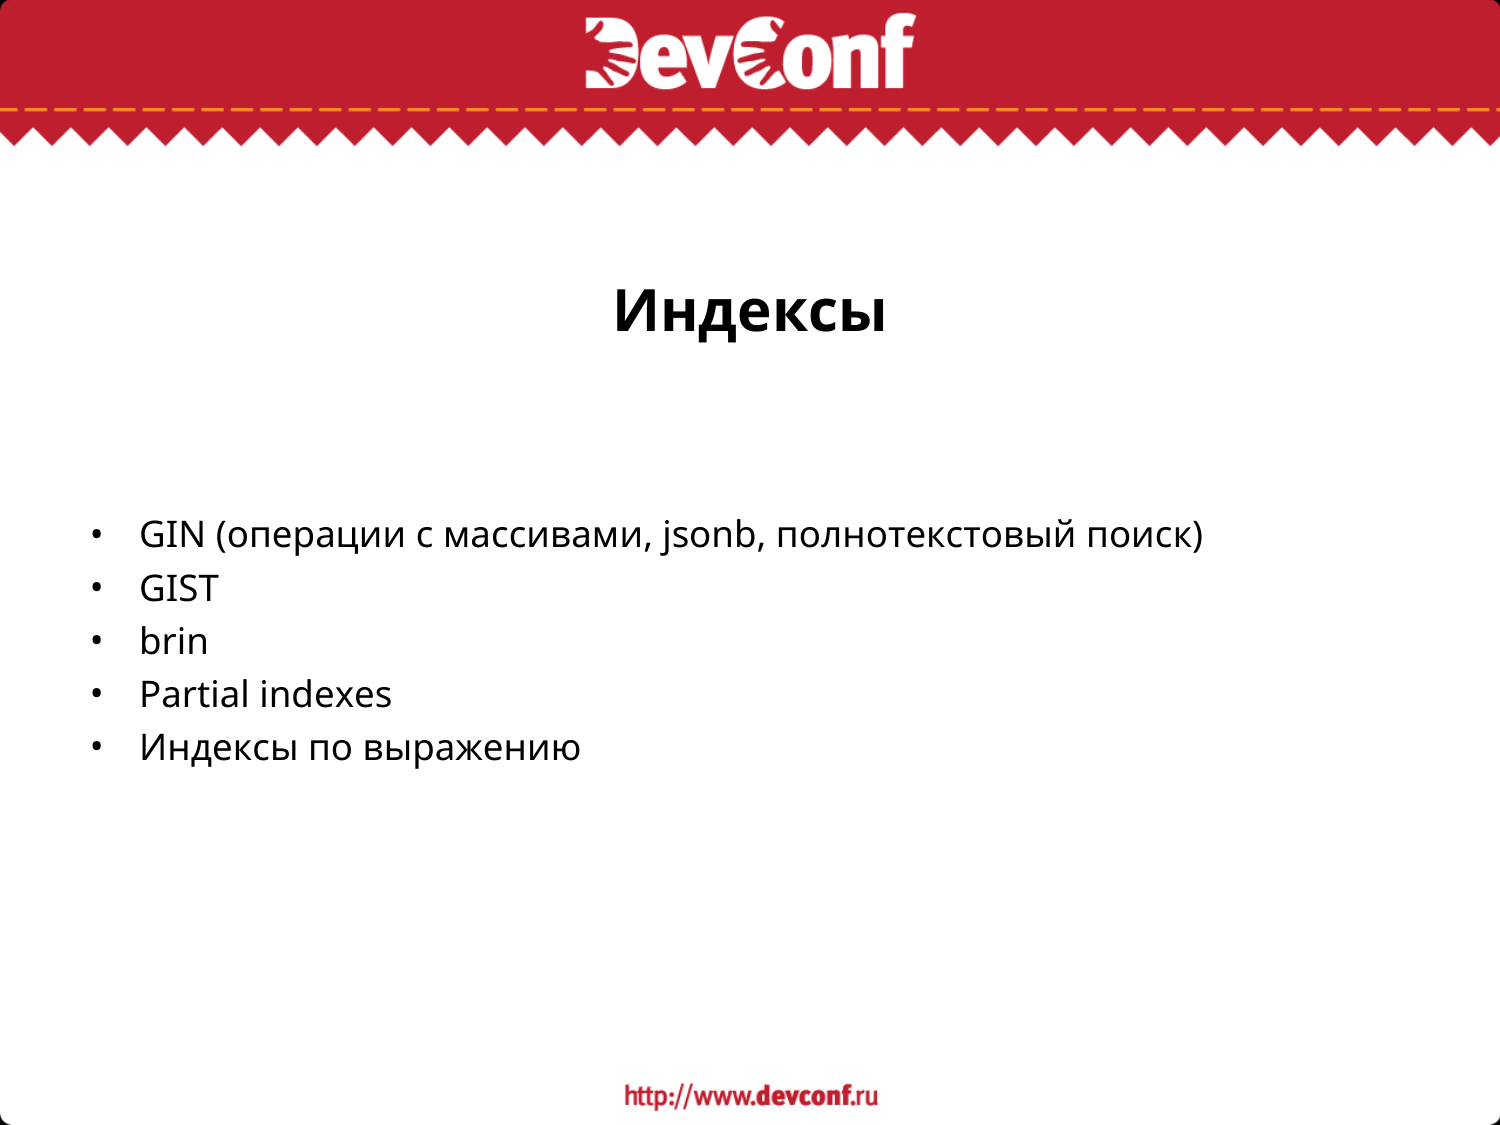

# Индексы
GIN (операции с массивами, jsonb, полнотекстовый поиск)
GIST
brin
Partial indexes
Индексы по выражению